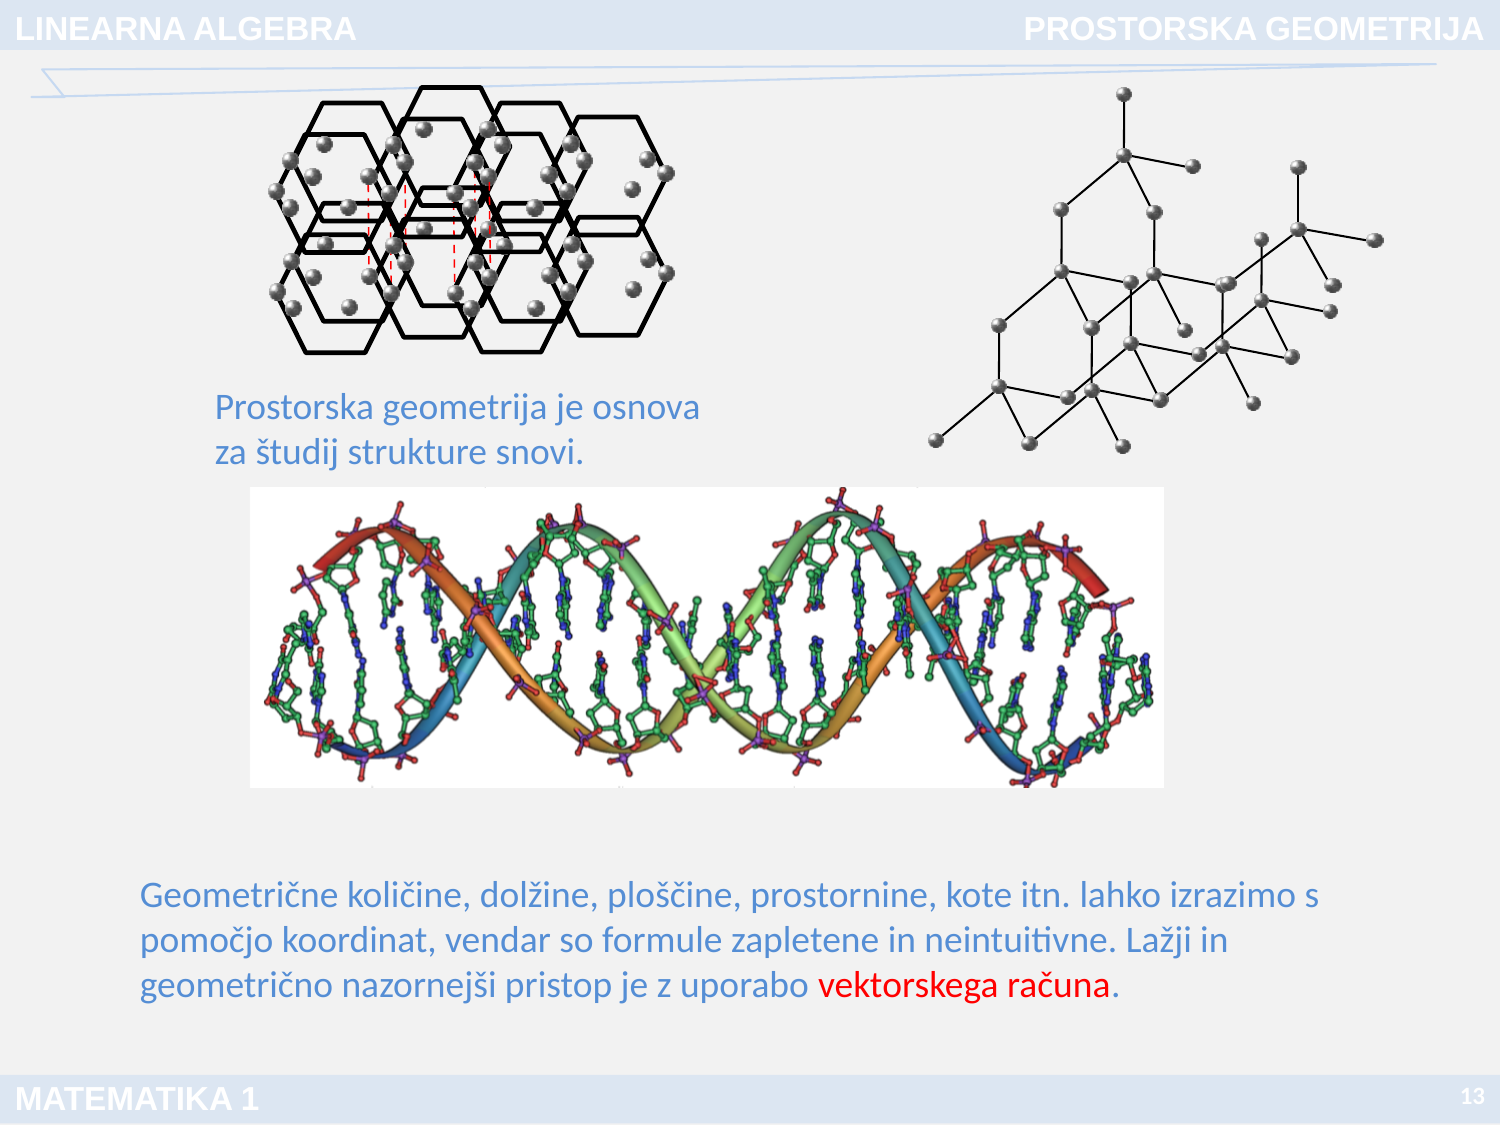

LINEARNA ALGEBRA
PROSTORSKA GEOMETRIJA
Prostorska geometrija je osnova za študij strukture snovi.
Geometrične količine, dolžine, ploščine, prostornine, kote itn. lahko izrazimo s pomočjo koordinat, vendar so formule zapletene in neintuitivne. Lažji in geometrično nazornejši pristop je z uporabo vektorskega računa.
MATEMATIKA 1